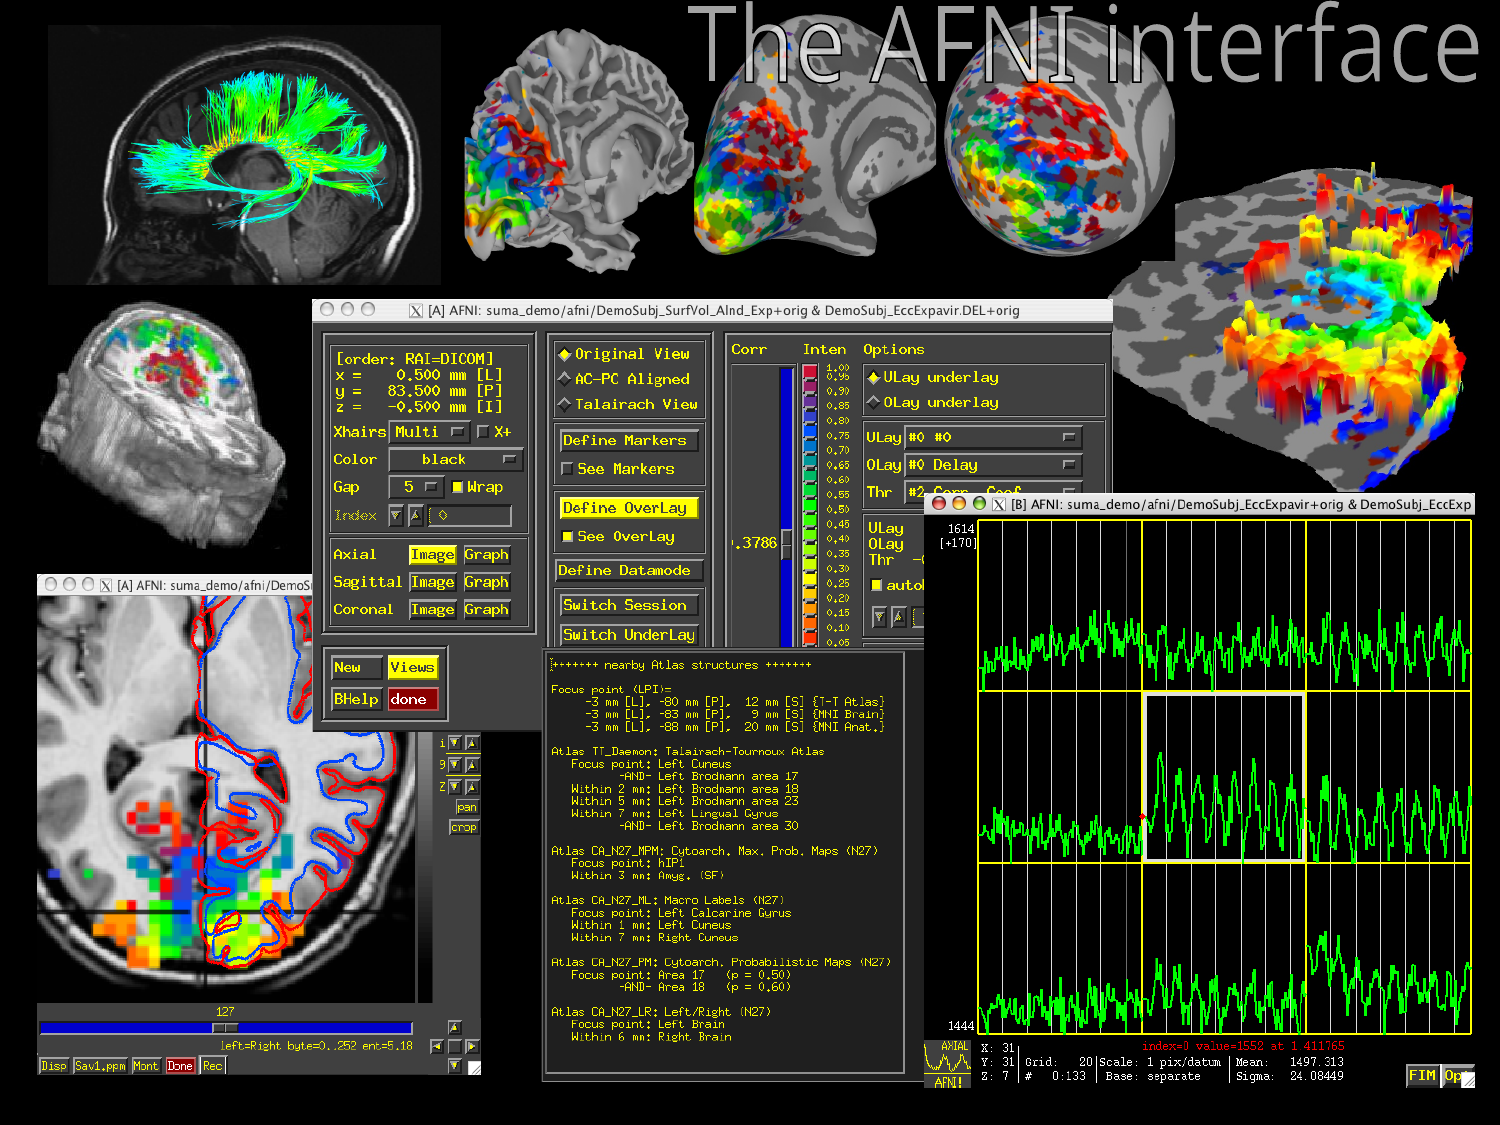

The AFNI interface
# The AFNI interface